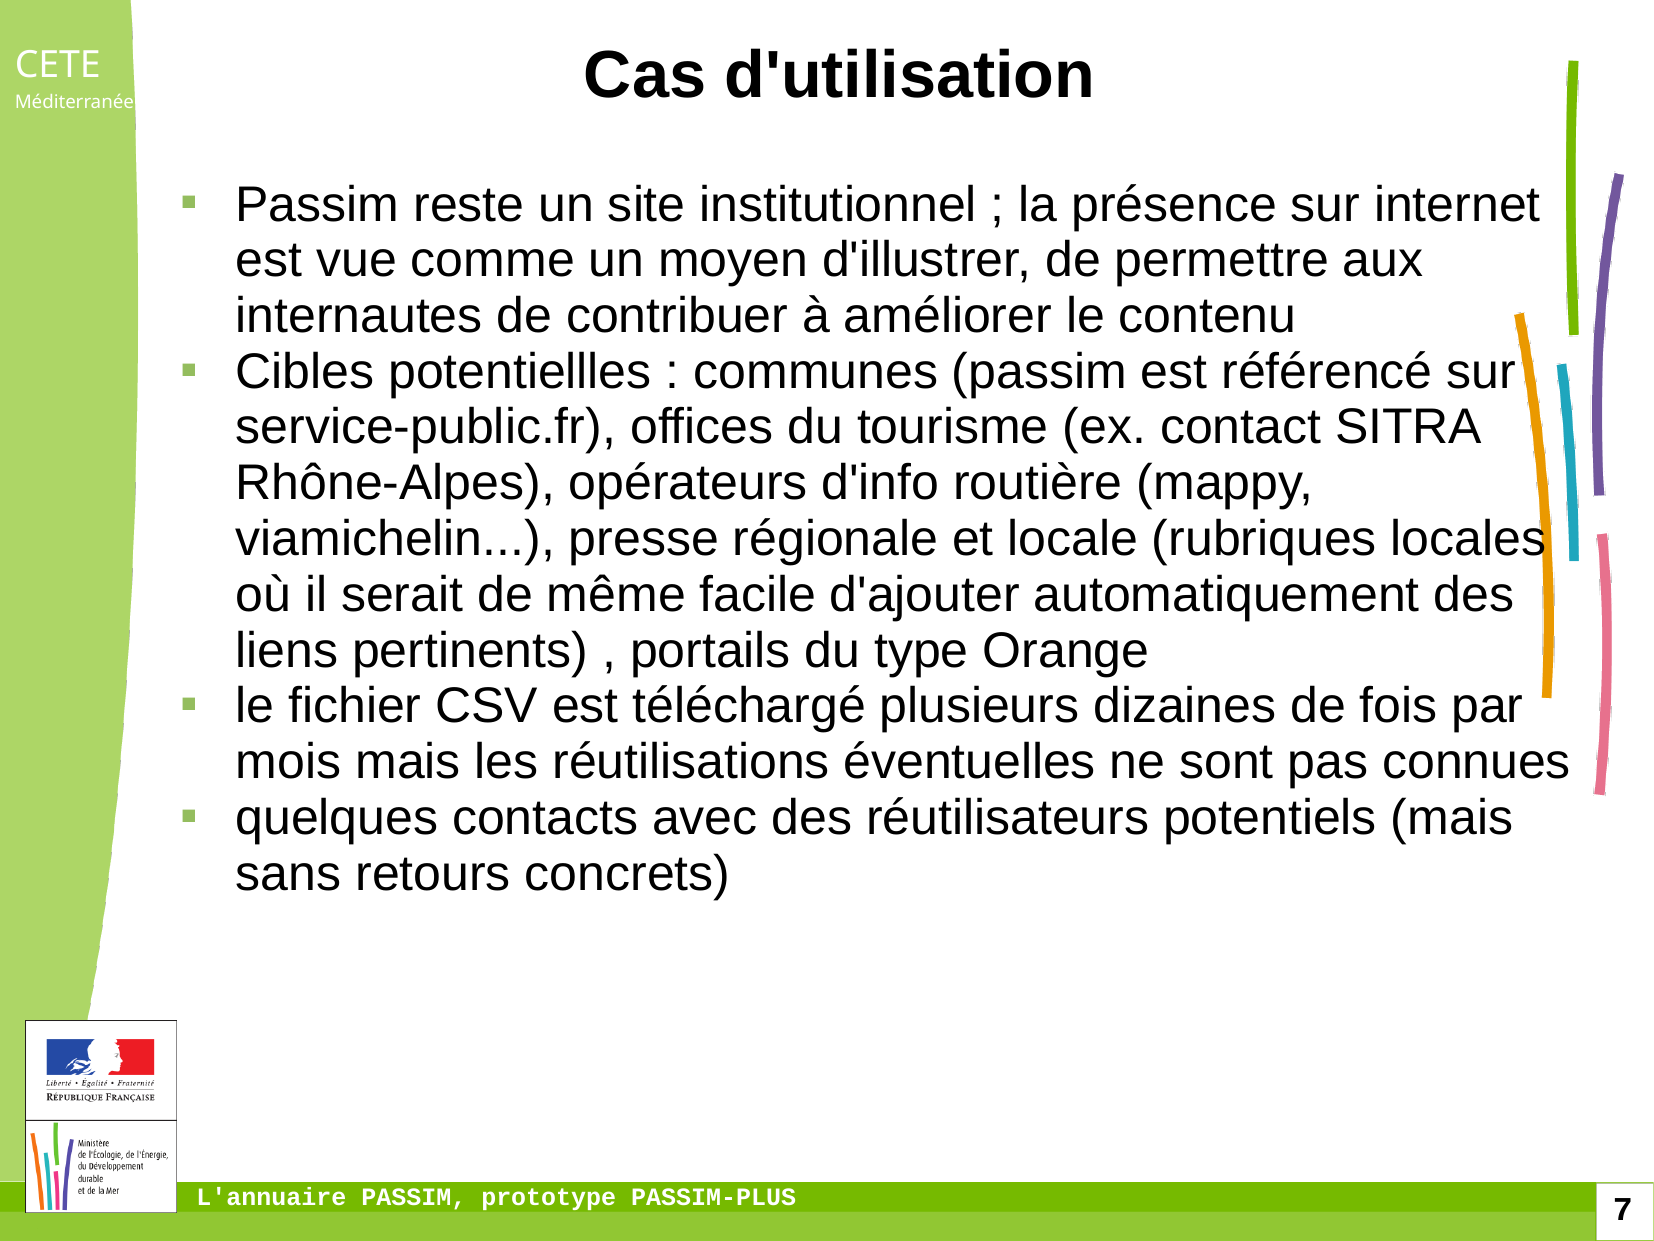

Cas d'utilisation
Passim reste un site institutionnel ; la présence sur internet est vue comme un moyen d'illustrer, de permettre aux internautes de contribuer à améliorer le contenu
Cibles potentiellles : communes (passim est référencé sur service-public.fr), offices du tourisme (ex. contact SITRA Rhône-Alpes), opérateurs d'info routière (mappy, viamichelin...), presse régionale et locale (rubriques locales où il serait de même facile d'ajouter automatiquement des liens pertinents) , portails du type Orange
le fichier CSV est téléchargé plusieurs dizaines de fois par mois mais les réutilisations éventuelles ne sont pas connues
quelques contacts avec des réutilisateurs potentiels (mais sans retours concrets)
7